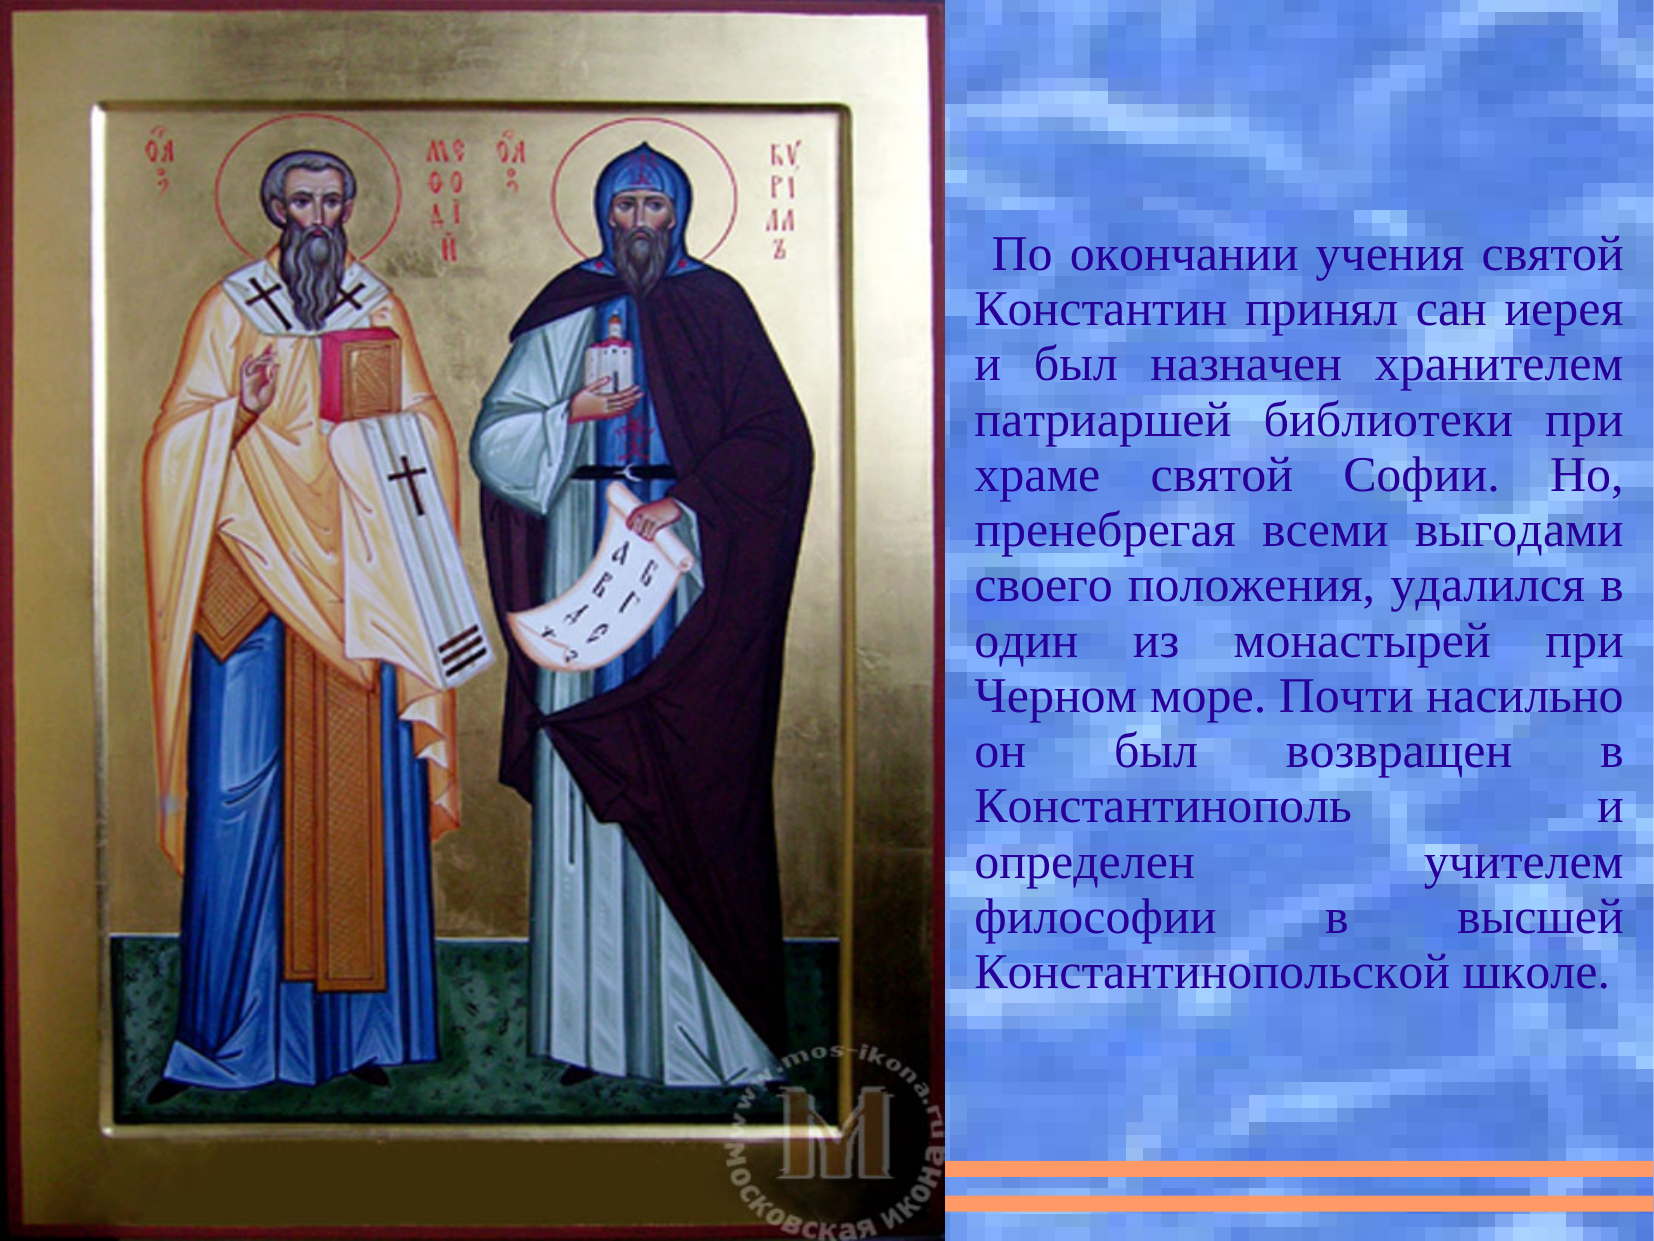

По окончании учения святой Константин принял сан иерея и был назначен хранителем патриаршей библиотеки при храме святой Софии. Но, пренебрегая всеми выгодами своего положения, удалился в один из монастырей при Черном море. Почти насильно он был возвращен в Константинополь и определен учителем философии в высшей Константинопольской школе.
#